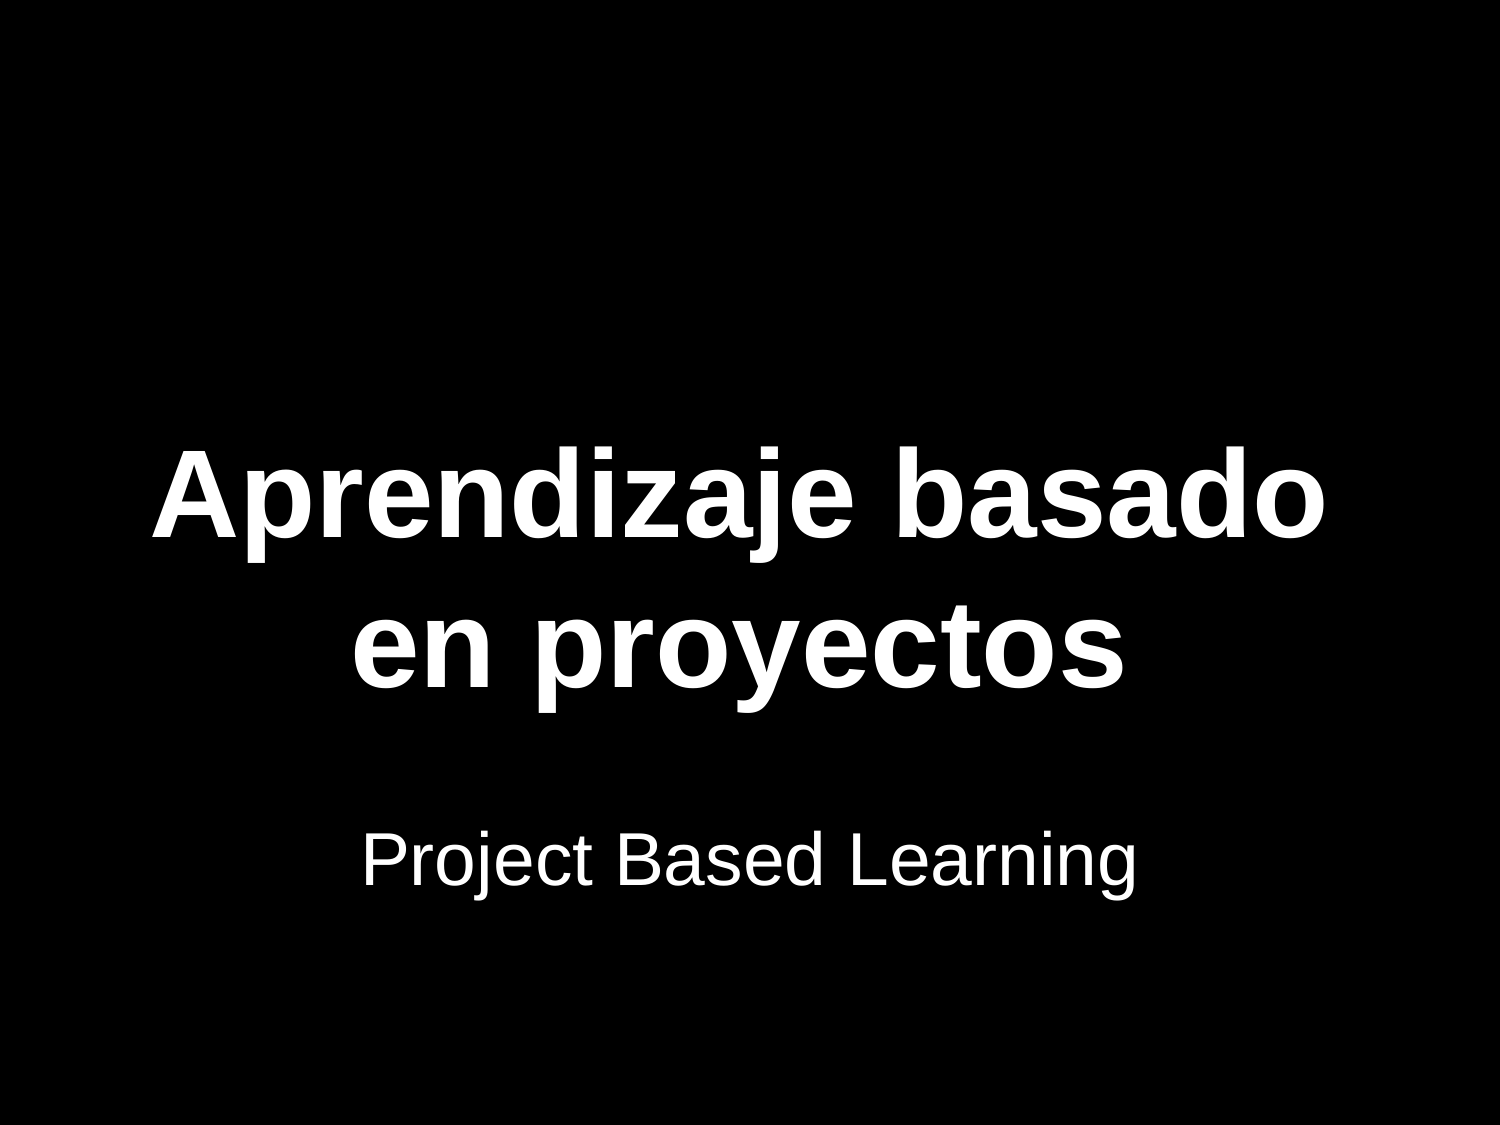

# Aprendizaje basado en proyectos
Project Based Learning